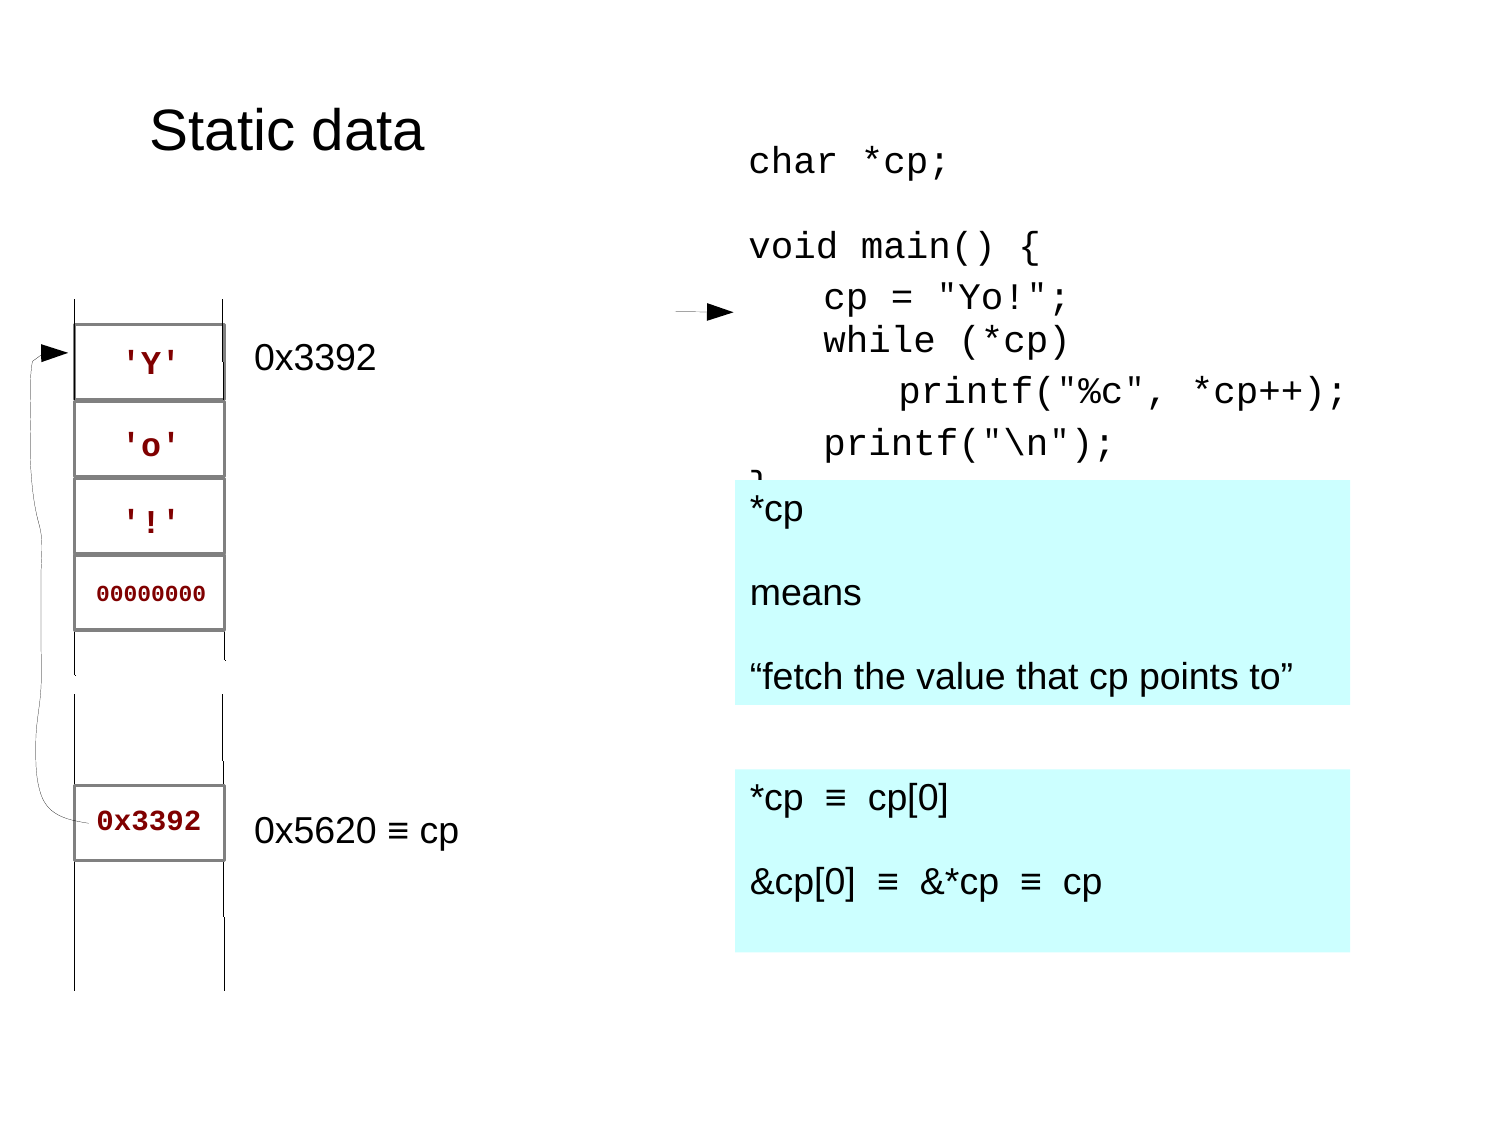

Static data
char *cp;
void main() {
	cp = "Yo!";
	while (*cp)
		printf("%c", *cp++);
	printf("\n");
}
0x3392
'Y'
'o'
*cp
means
“fetch the value that cp points to”
'!'
00000000
*cp ≡ cp[0]
&cp[0] ≡ &*cp ≡ cp
0x3392
0x5620 ≡ cp